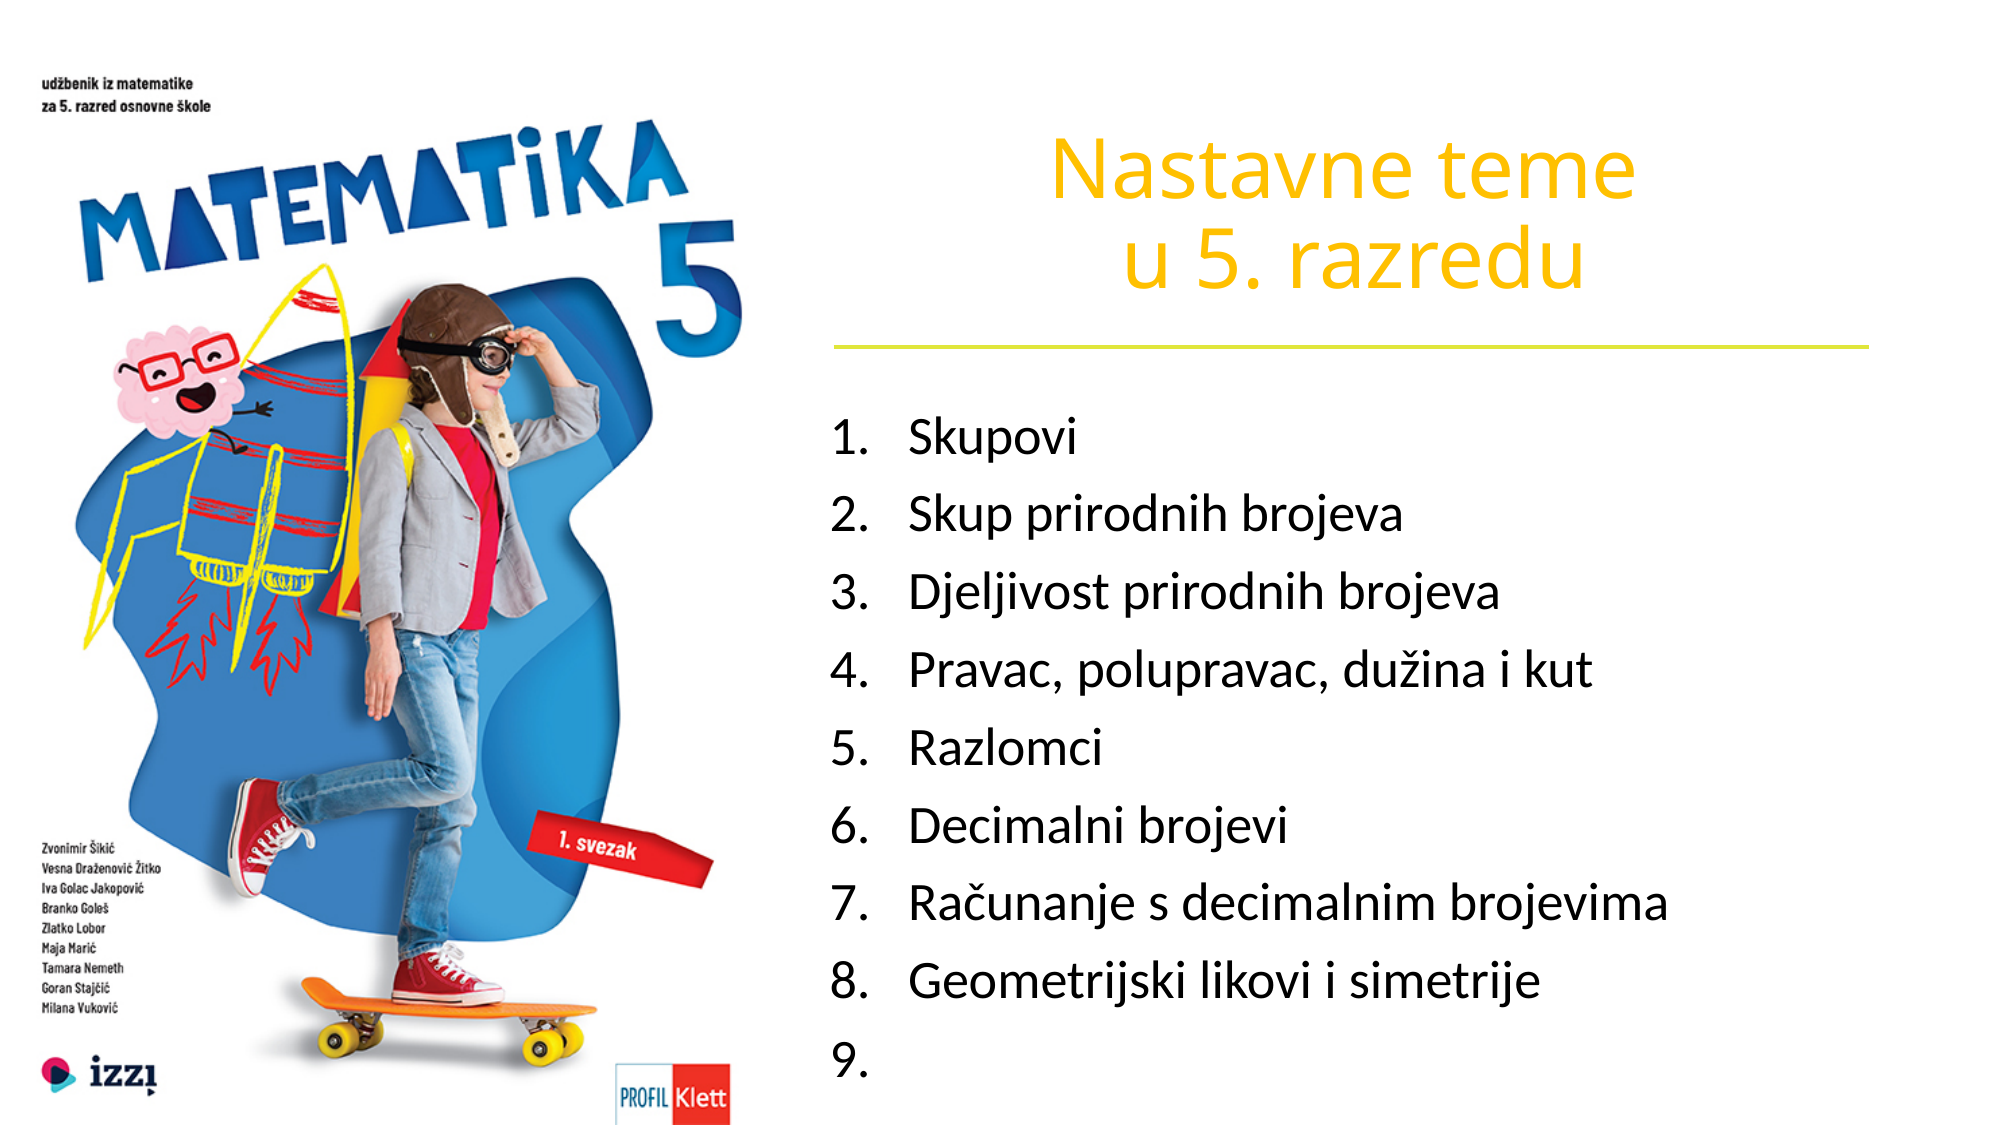

# Nastavne teme u 5. razredu
Skupovi
Skup prirodnih brojeva
Djeljivost prirodnih brojeva
Pravac, polupravac, dužina i kut
Razlomci
Decimalni brojevi
Računanje s decimalnim brojevima
Geometrijski likovi i simetrije